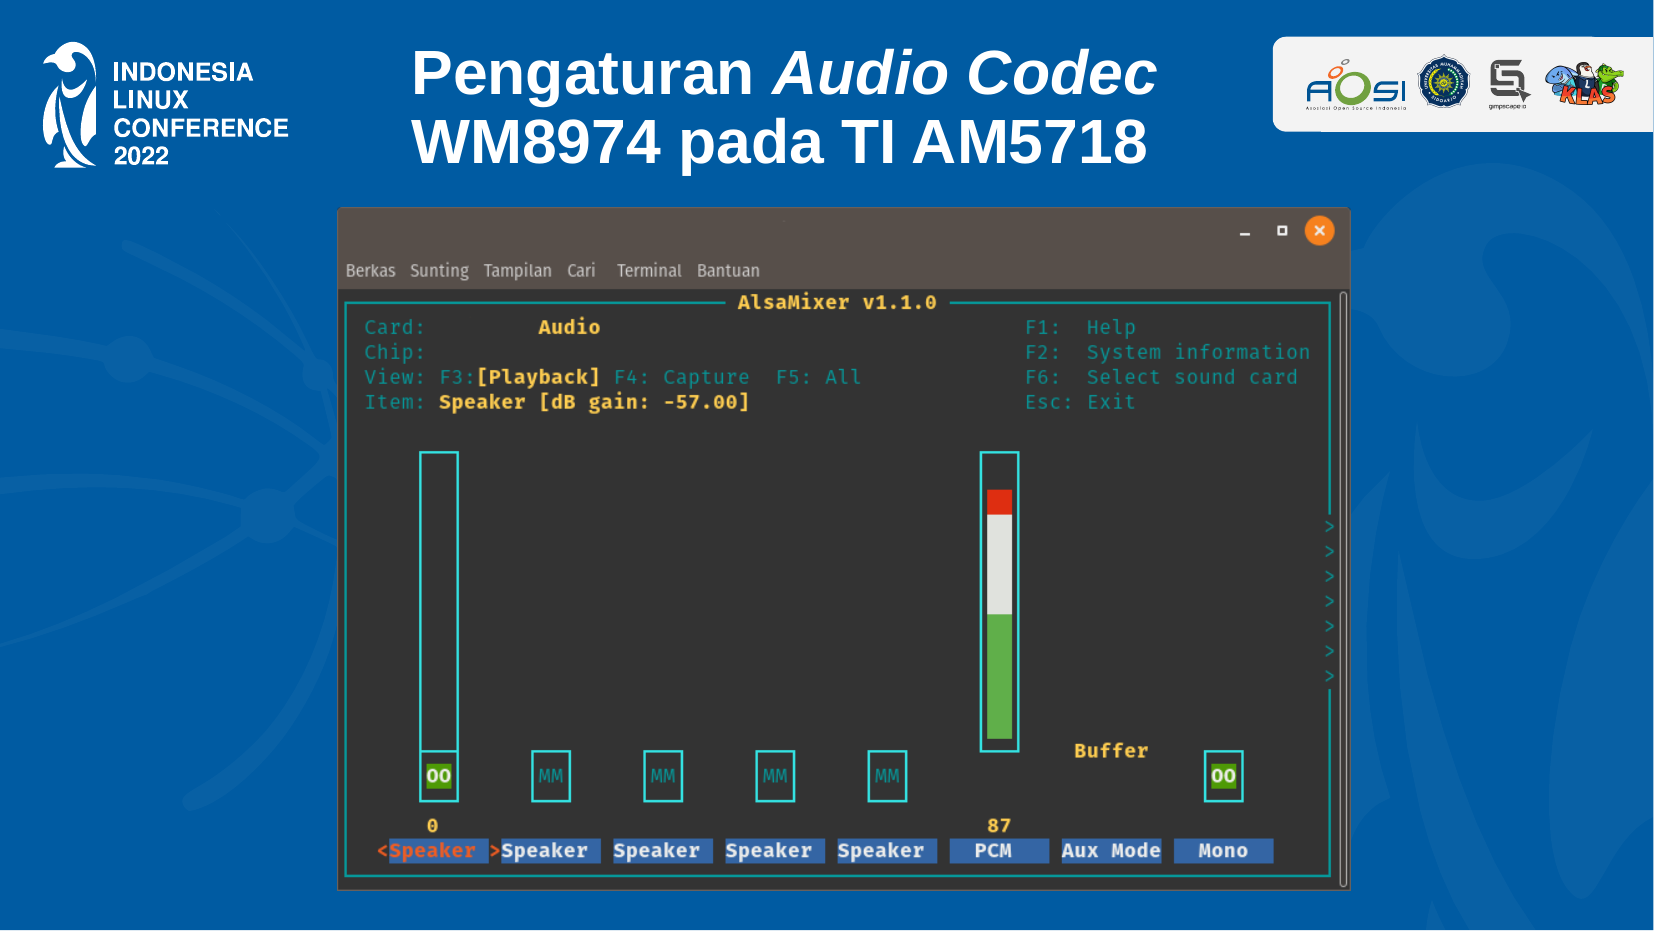

# Pengaturan Audio Codec WM8974 pada TI AM5718